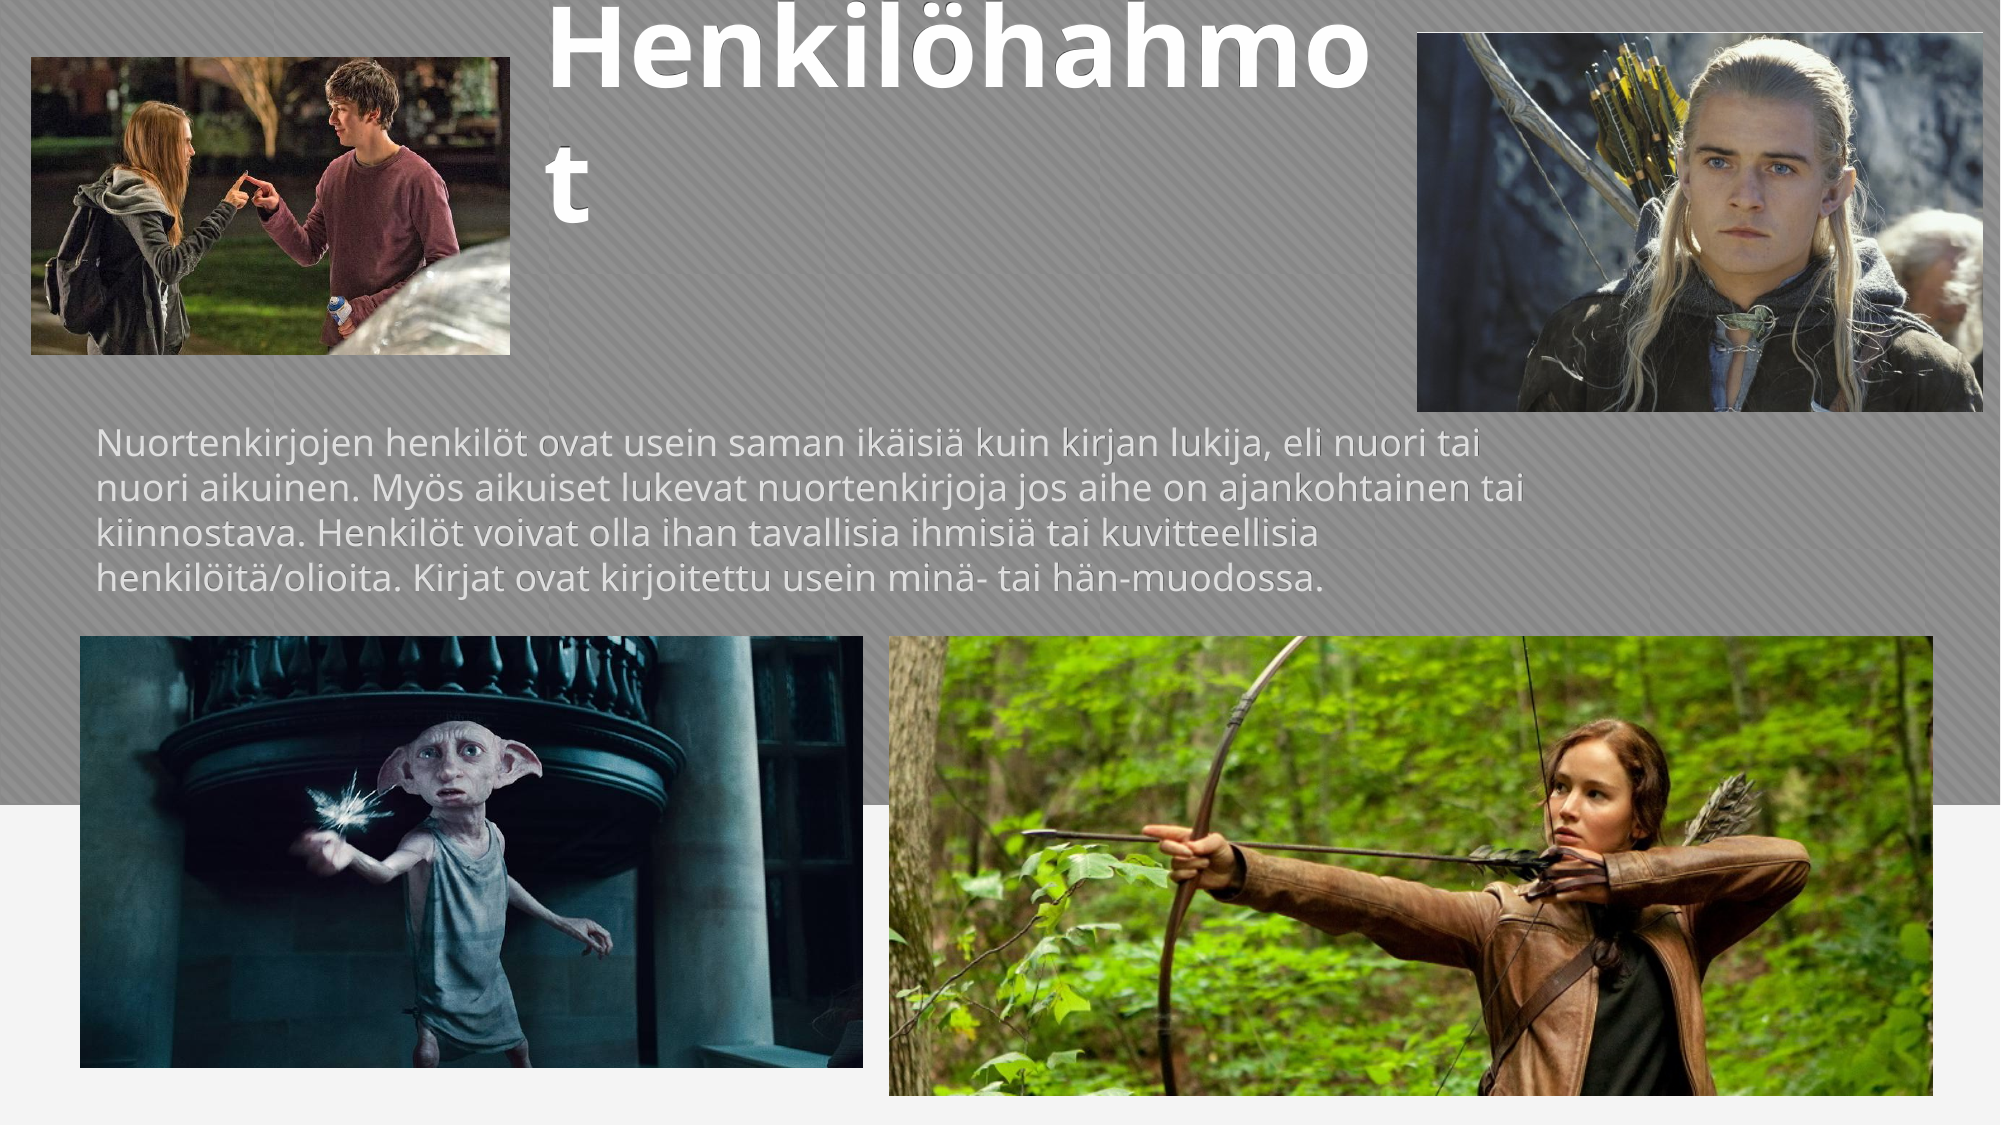

# Henkilöhahmot
Nuortenkirjojen henkilöt ovat usein saman ikäisiä kuin kirjan lukija, eli nuori tai nuori aikuinen. Myös aikuiset lukevat nuortenkirjoja jos aihe on ajankohtainen tai kiinnostava. Henkilöt voivat olla ihan tavallisia ihmisiä tai kuvitteellisia henkilöitä/olioita. Kirjat ovat kirjoitettu usein minä- tai hän-muodossa.